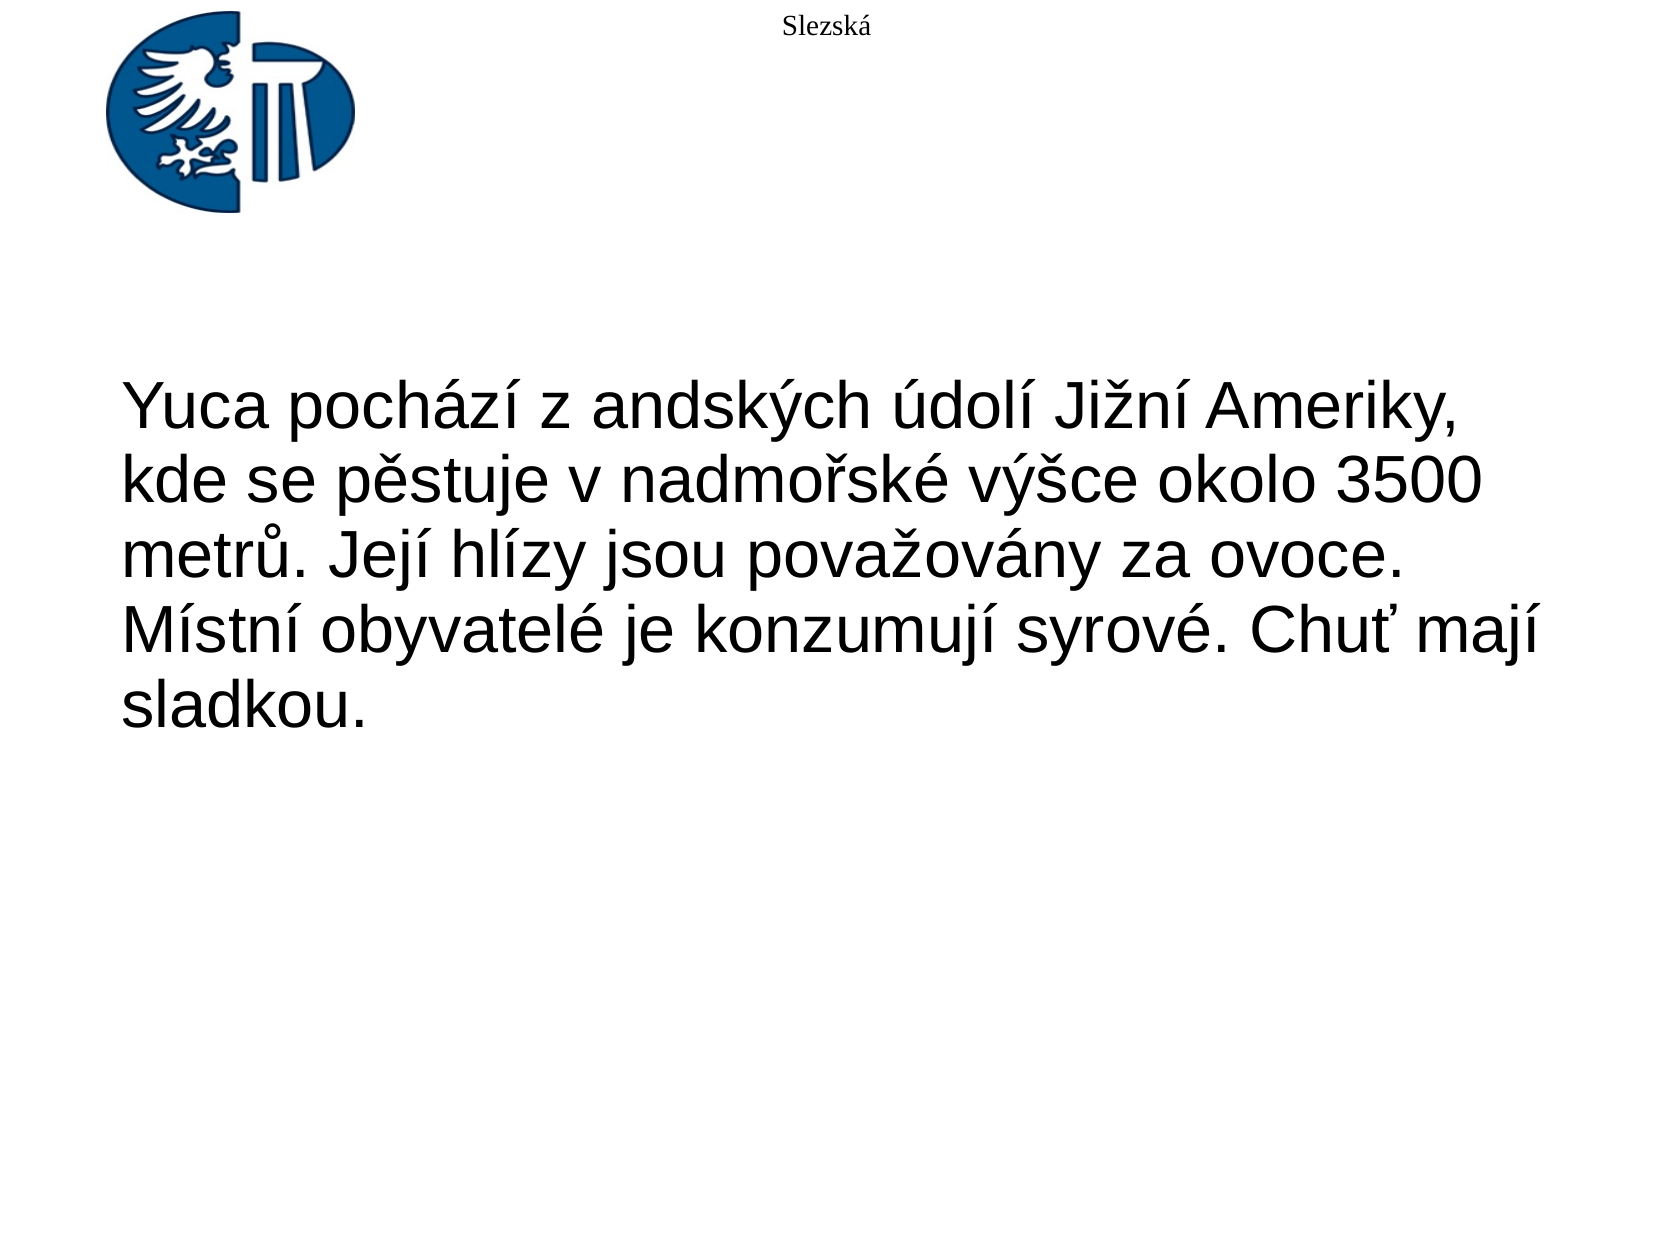

ahoj
Yuca pochází z andských údolí Jižní Ameriky, kde se pěstuje v nadmořské výšce okolo 3500 metrů. Její hlízy jsou považovány za ovoce. Místní obyvatelé je konzumují syrové. Chuť mají sladkou.